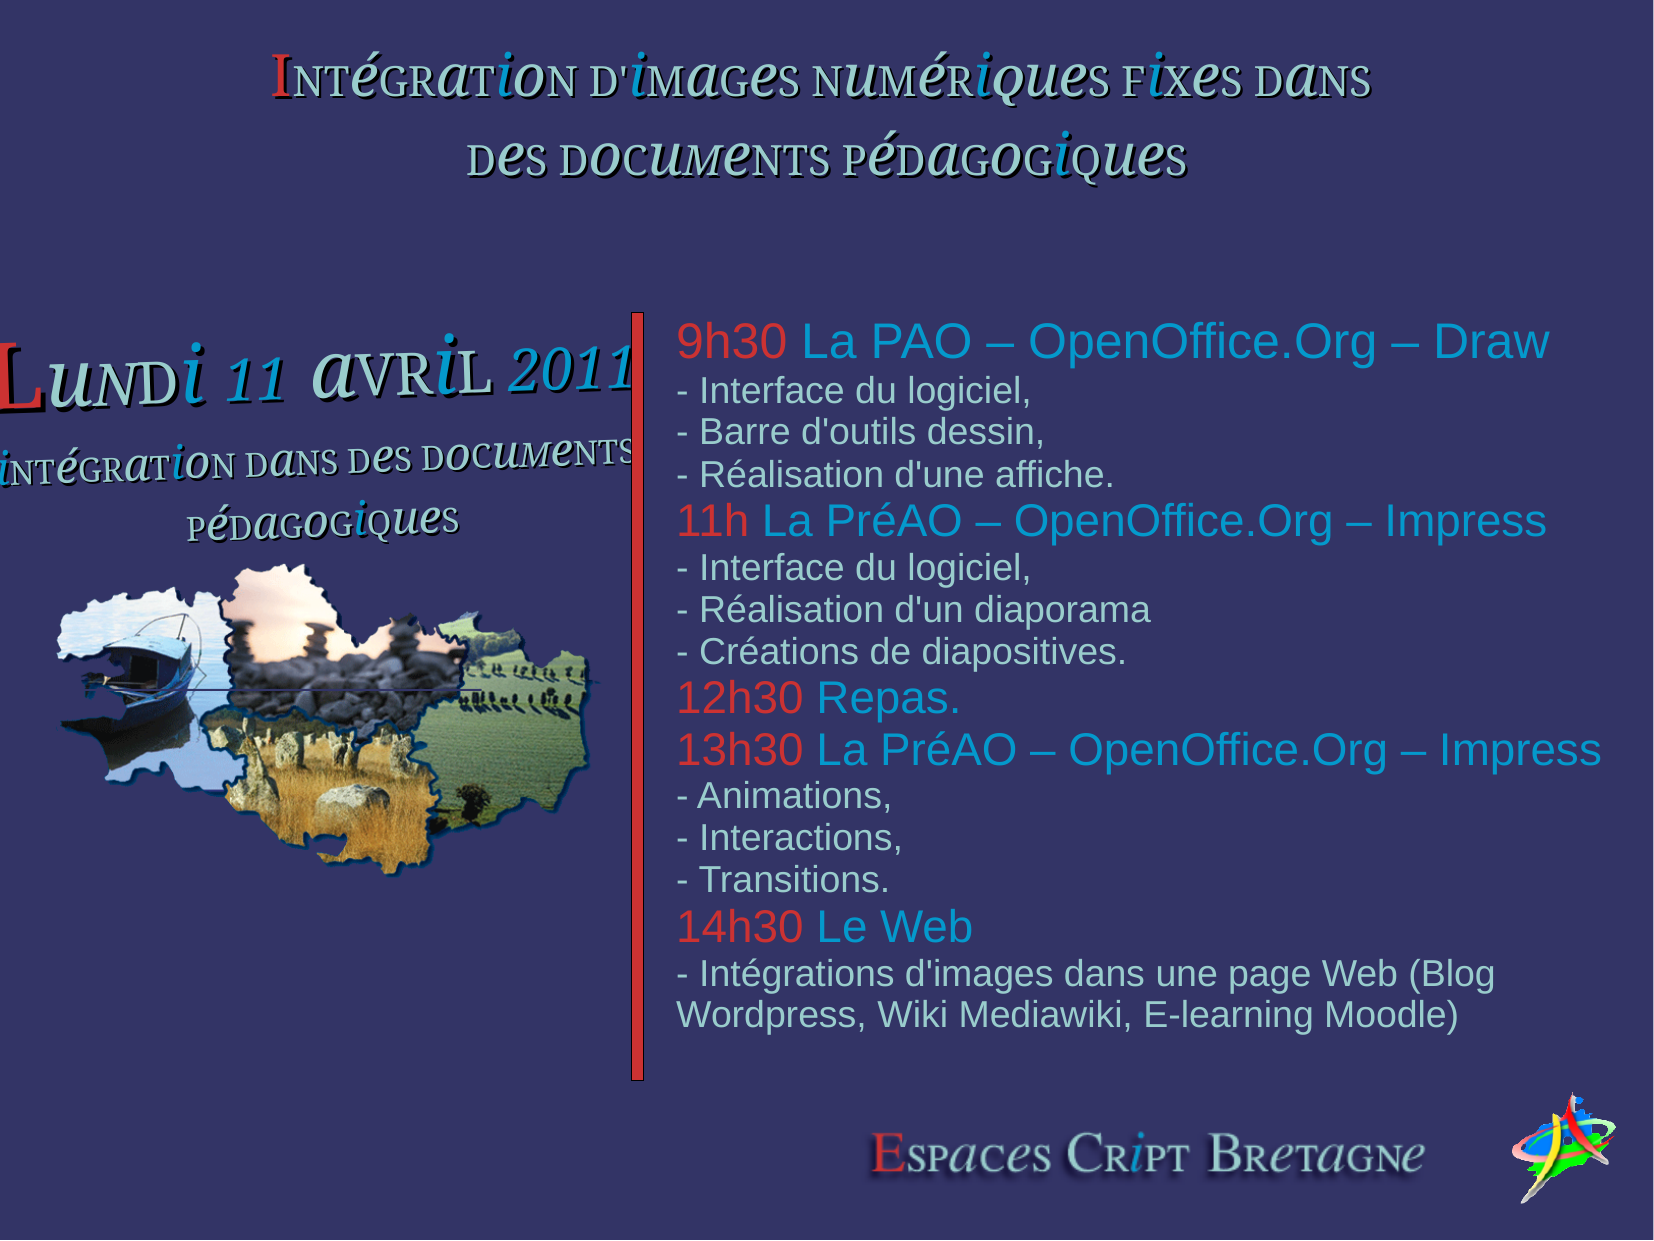

INTéGRaTioN D'iMaGeS NuMéRiQueS FiXeS DaNS
DeS DoCuMeNTS PéDaGoGiQueS
LuNDi 11 aVRiL 2011
iNTéGRaTioN DaNS DeS DoCuMeNTS
 PéDaGoGiQueS
9h30 La PAO – OpenOffice.Org – Draw
- Interface du logiciel,
- Barre d'outils dessin,
- Réalisation d'une affiche.
11h La PréAO – OpenOffice.Org – Impress
- Interface du logiciel,
- Réalisation d'un diaporama
- Créations de diapositives.
12h30 Repas.
13h30 La PréAO – OpenOffice.Org – Impress
- Animations,
- Interactions,
- Transitions.
14h30 Le Web
- Intégrations d'images dans une page Web (Blog Wordpress, Wiki Mediawiki, E-learning Moodle)